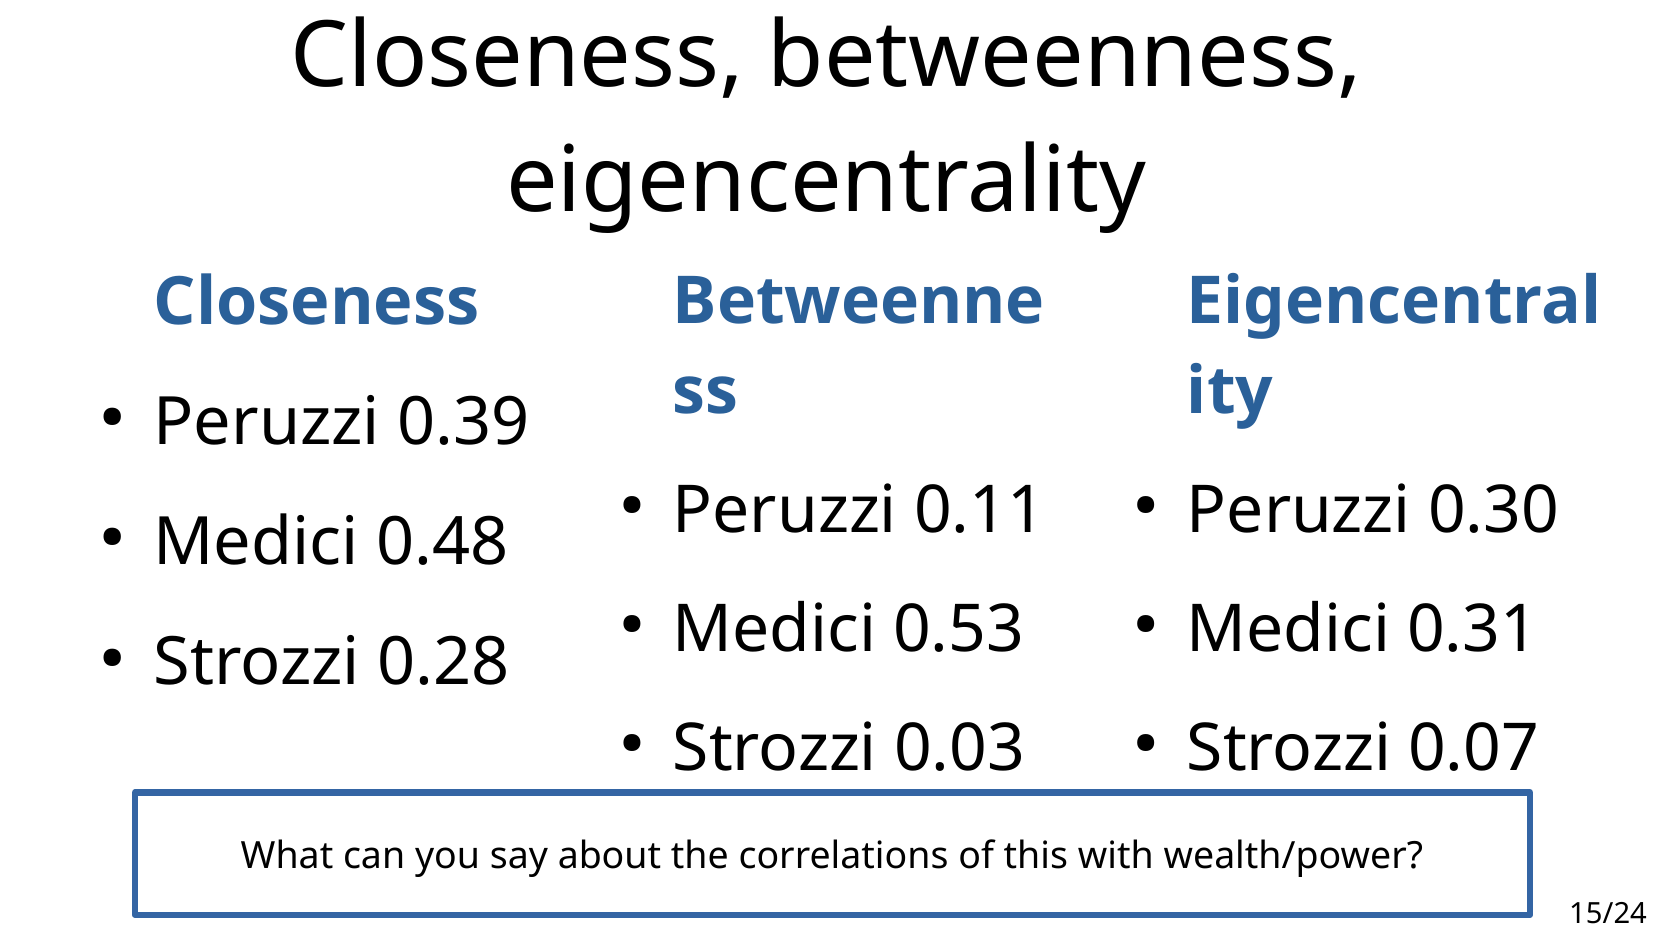

# Closeness, betweenness, eigencentrality
Closeness
Peruzzi 0.39
Medici 0.48
Strozzi 0.28
Betweenness
Peruzzi 0.11
Medici 0.53
Strozzi 0.03
Eigencentrality
Peruzzi 0.30
Medici 0.31
Strozzi 0.07
What can you say about the correlations of this with wealth/power?
15